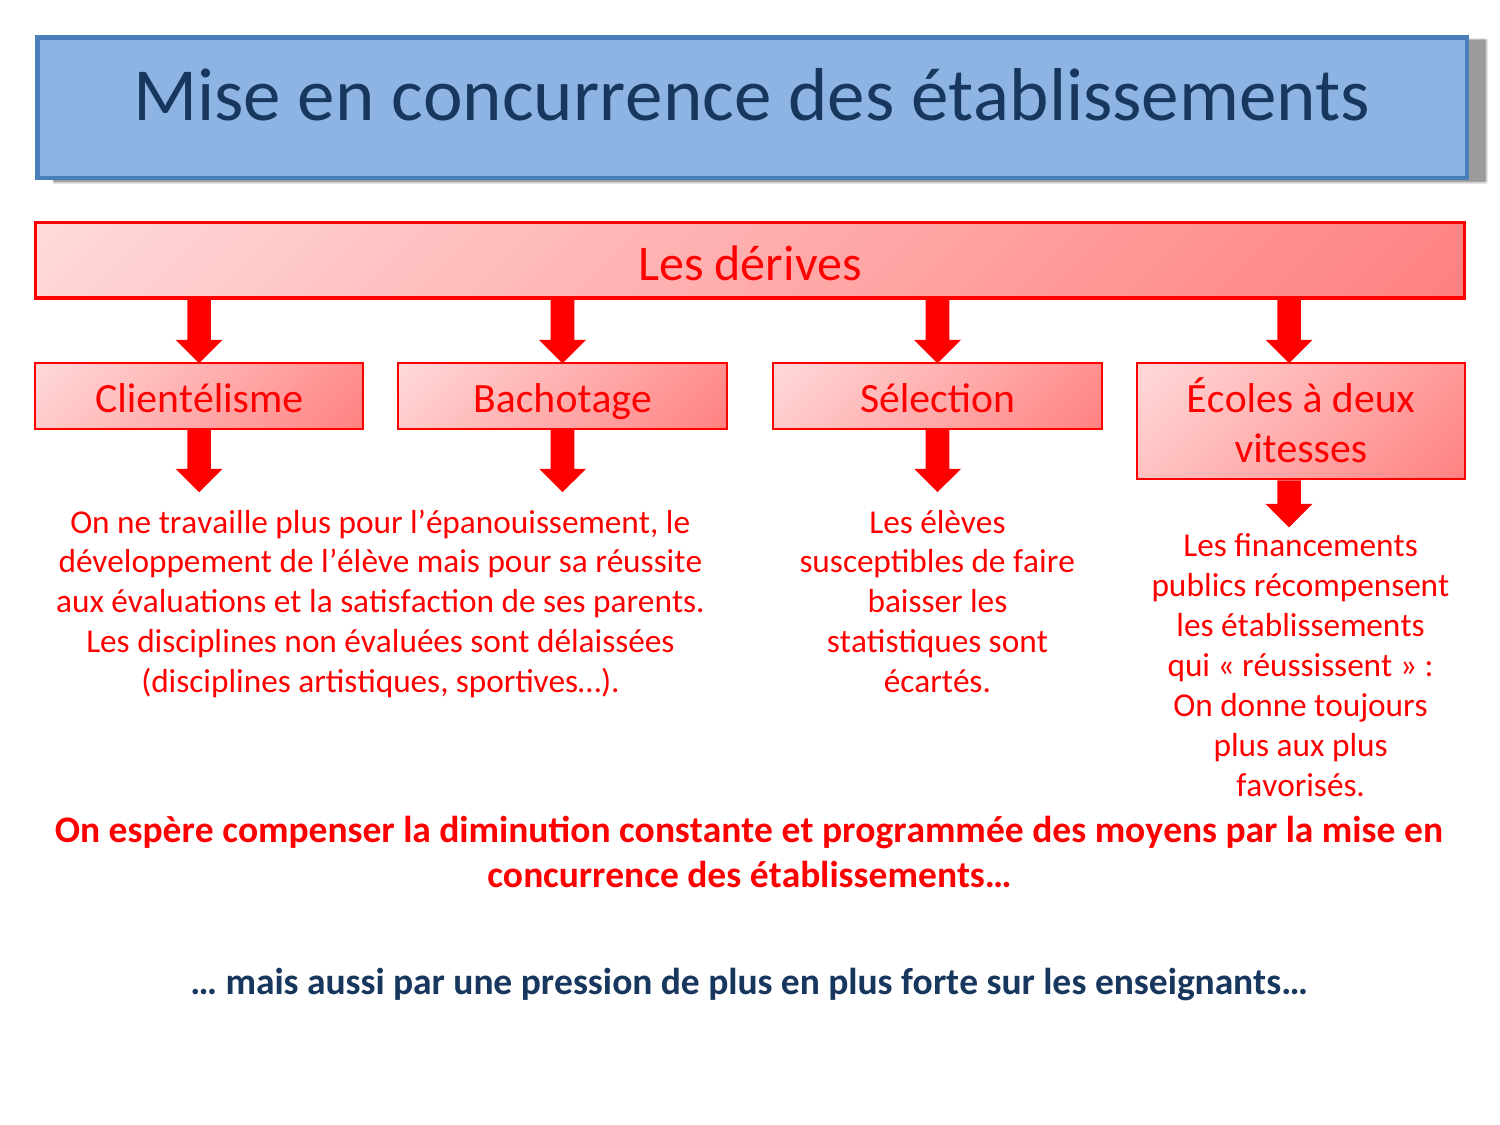

Mise en concurrence des établissements
Les dérives
Clientélisme
Bachotage
Sélection
Écoles à deux vitesses
On ne travaille plus pour l’épanouissement, le développement de l’élève mais pour sa réussite aux évaluations et la satisfaction de ses parents.
Les disciplines non évaluées sont délaissées (disciplines artistiques, sportives…).
Les élèves susceptibles de faire baisser les statistiques sont écartés.
Les financements publics récompensent les établissements qui « réussissent » : On donne toujours plus aux plus favorisés.
On espère compenser la diminution constante et programmée des moyens par la mise en concurrence des établissements…
… mais aussi par une pression de plus en plus forte sur les enseignants…